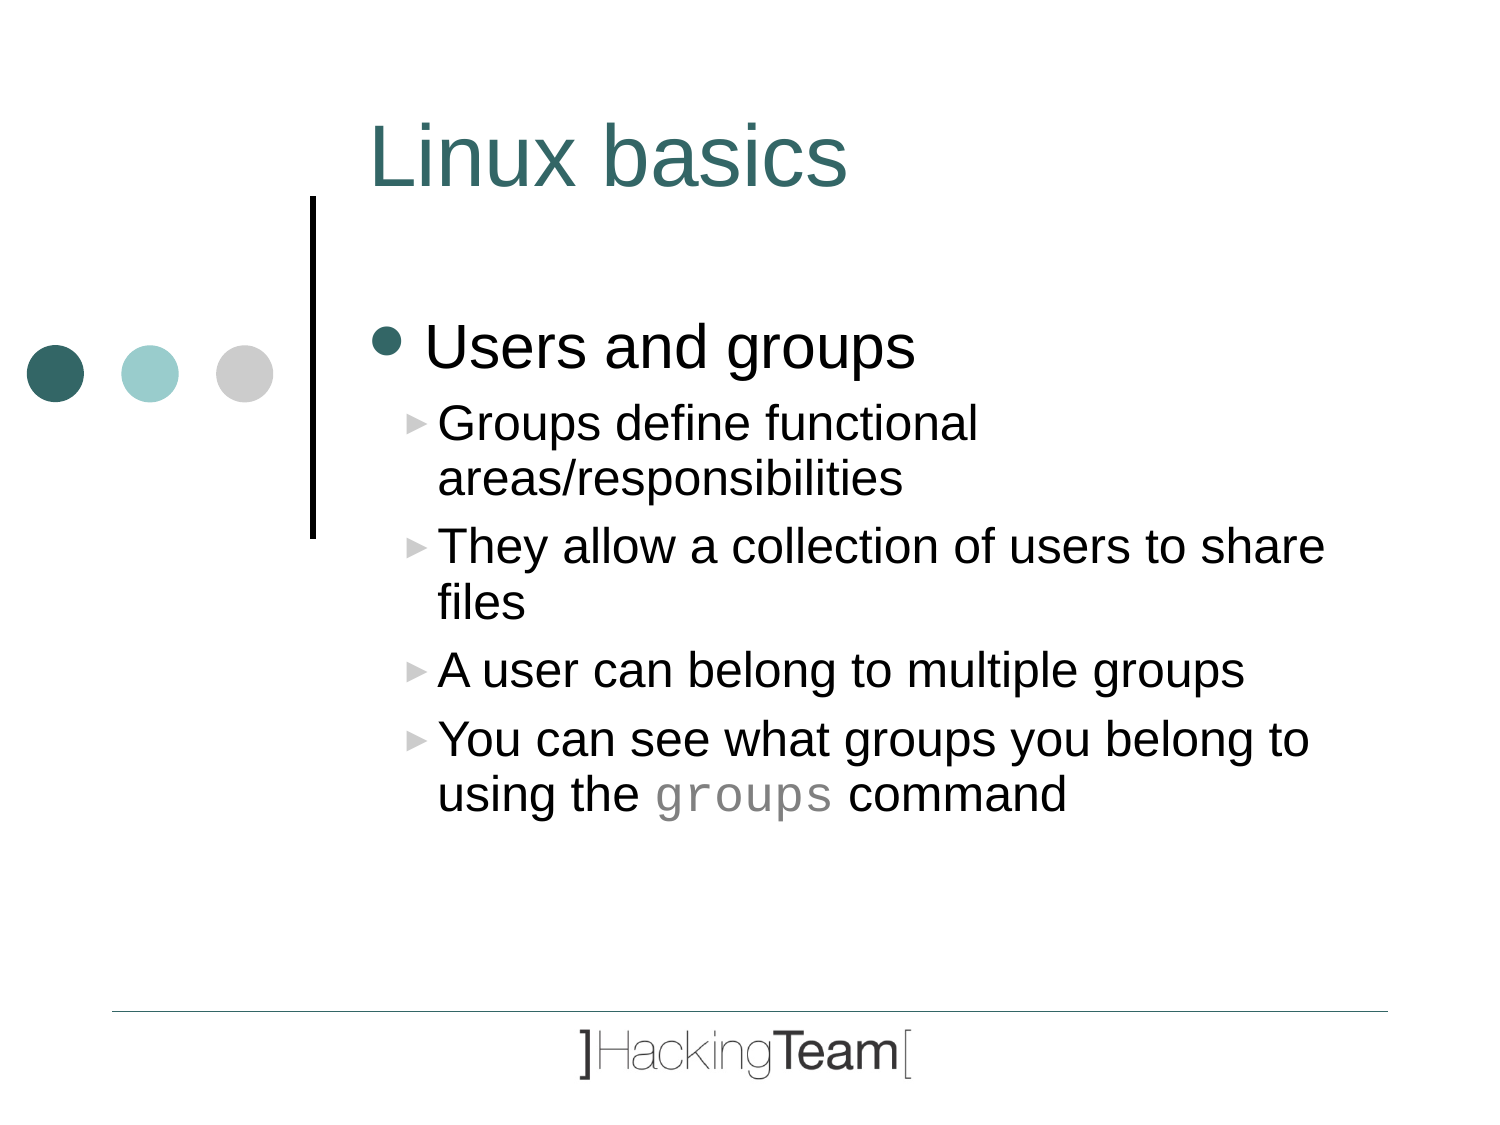

# Linux basics
Users and groups
Groups define functional areas/responsibilities
They allow a collection of users to share files
A user can belong to multiple groups
You can see what groups you belong to using the groups command